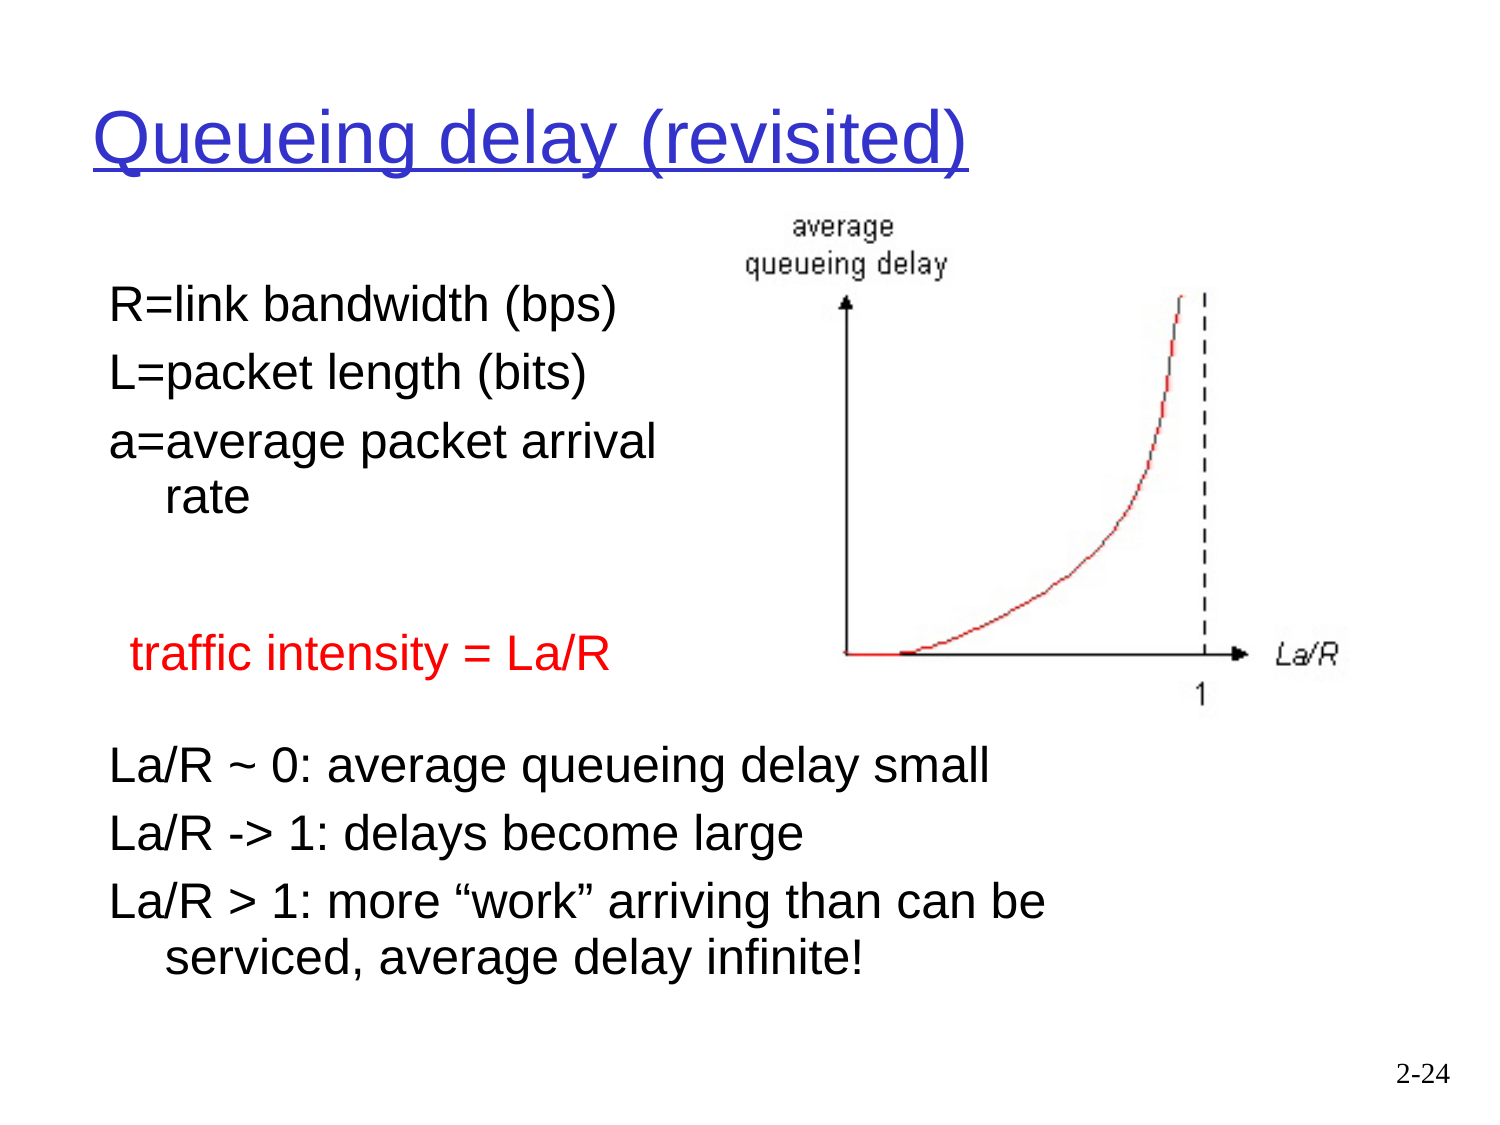

# Queueing delay (revisited)
R=link bandwidth (bps)
L=packet length (bits)
a=average packet arrival rate
traffic intensity = La/R
La/R ~ 0: average queueing delay small
La/R -> 1: delays become large
La/R > 1: more “work” arriving than can be serviced, average delay infinite!
24